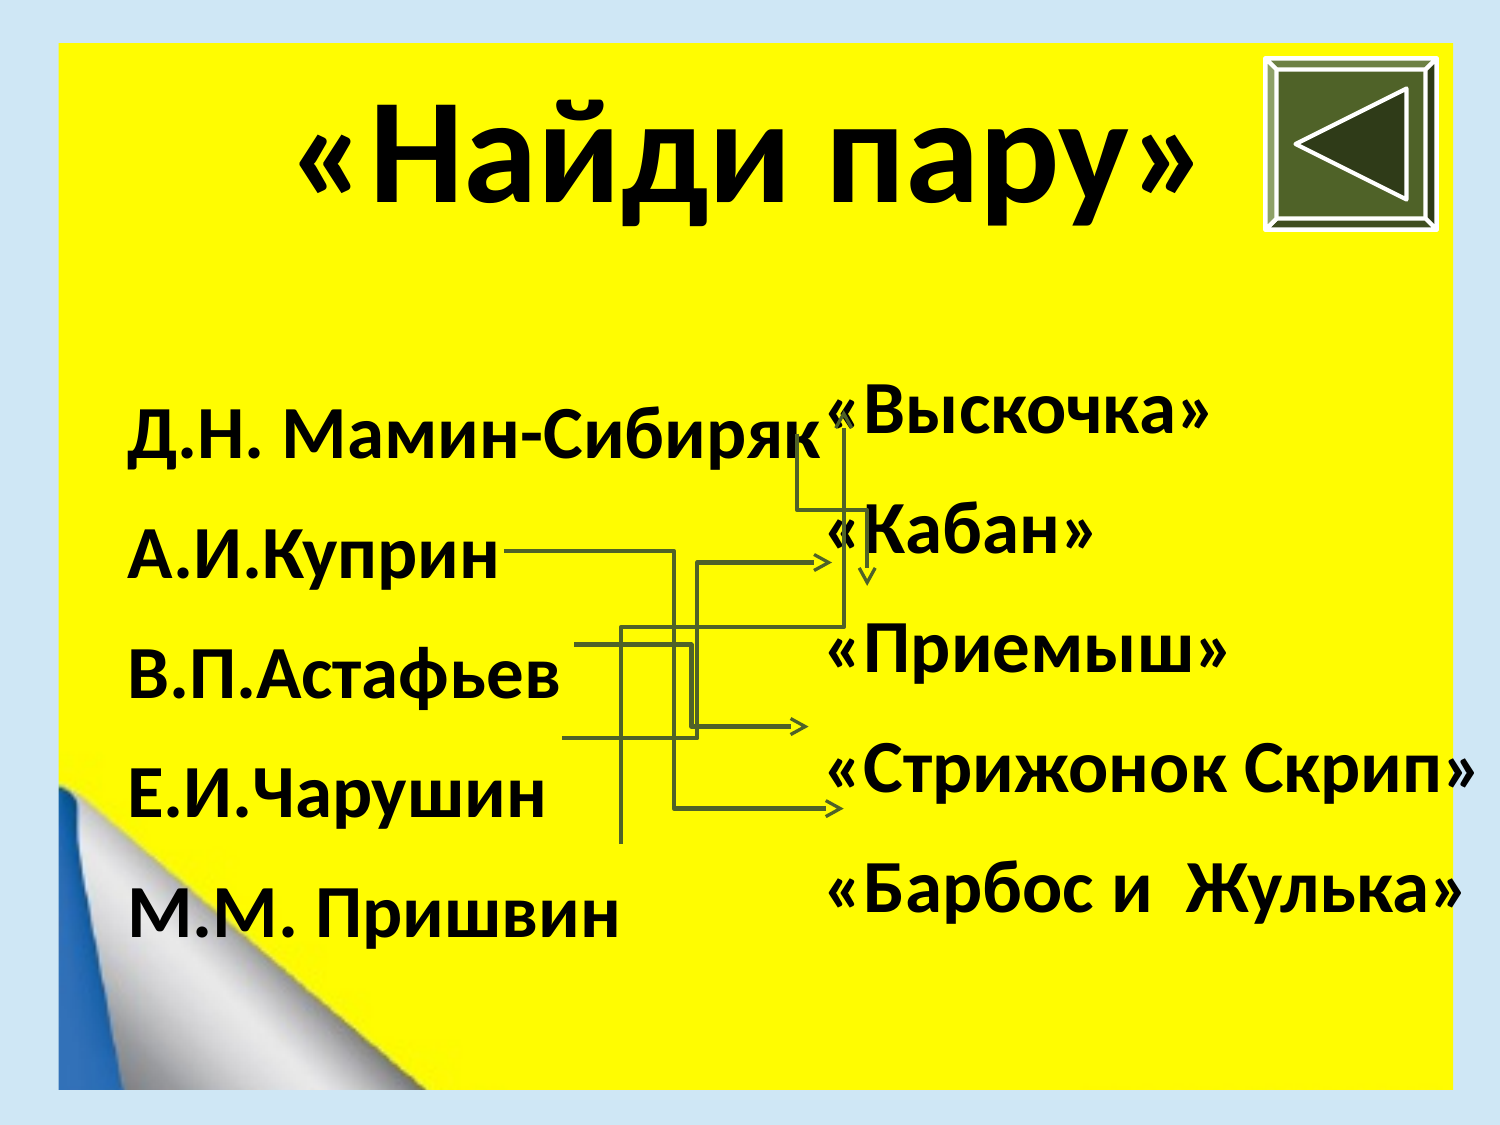

# «Найди пару»
Д.Н. Мамин-Сибиряк
А.И.Куприн
В.П.Астафьев
Е.И.Чарушин
М.М. Пришвин
«Выскочка»
«Кабан»
«Приемыш»
«Стрижонок Скрип»
«Барбос и Жулька»